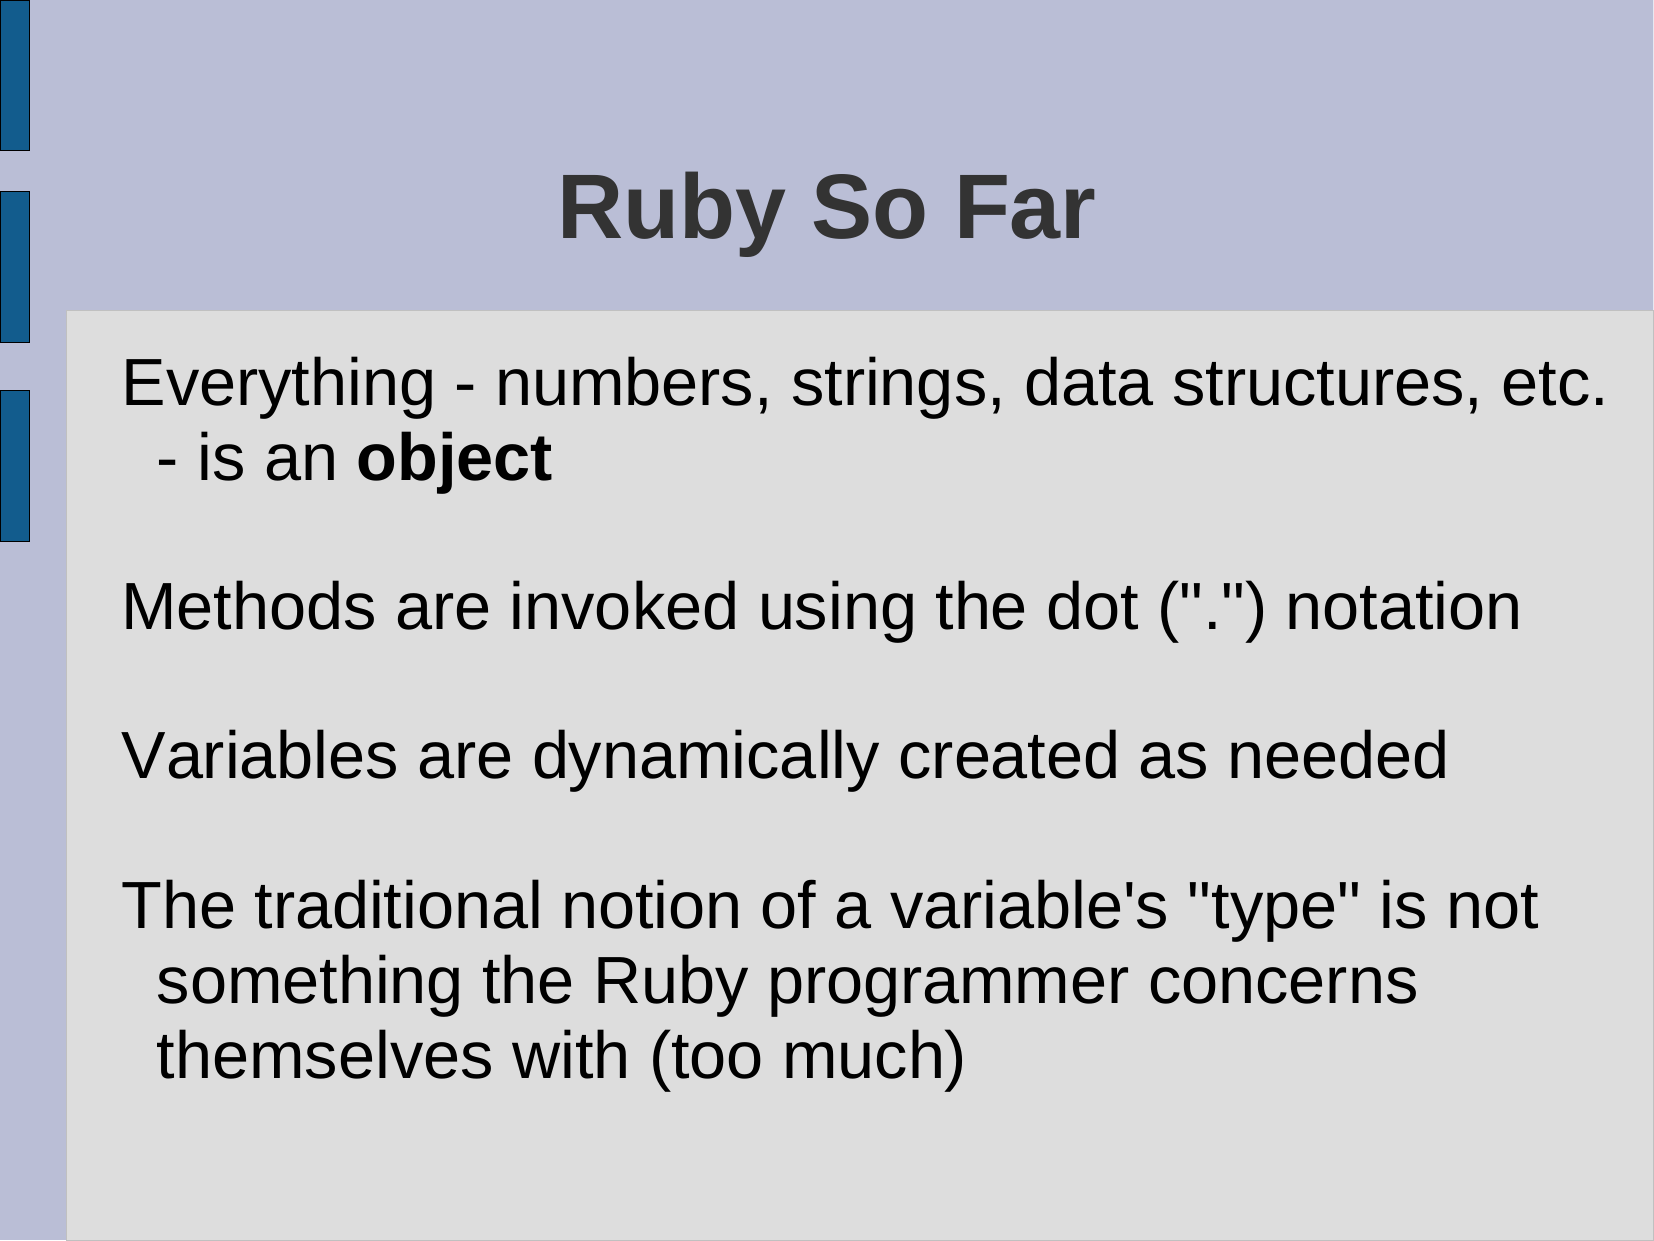

# Ruby So Far
Everything - numbers, strings, data structures, etc. - is an object
Methods are invoked using the dot (".") notation
Variables are dynamically created as needed
The traditional notion of a variable's "type" is not something the Ruby programmer concerns themselves with (too much)